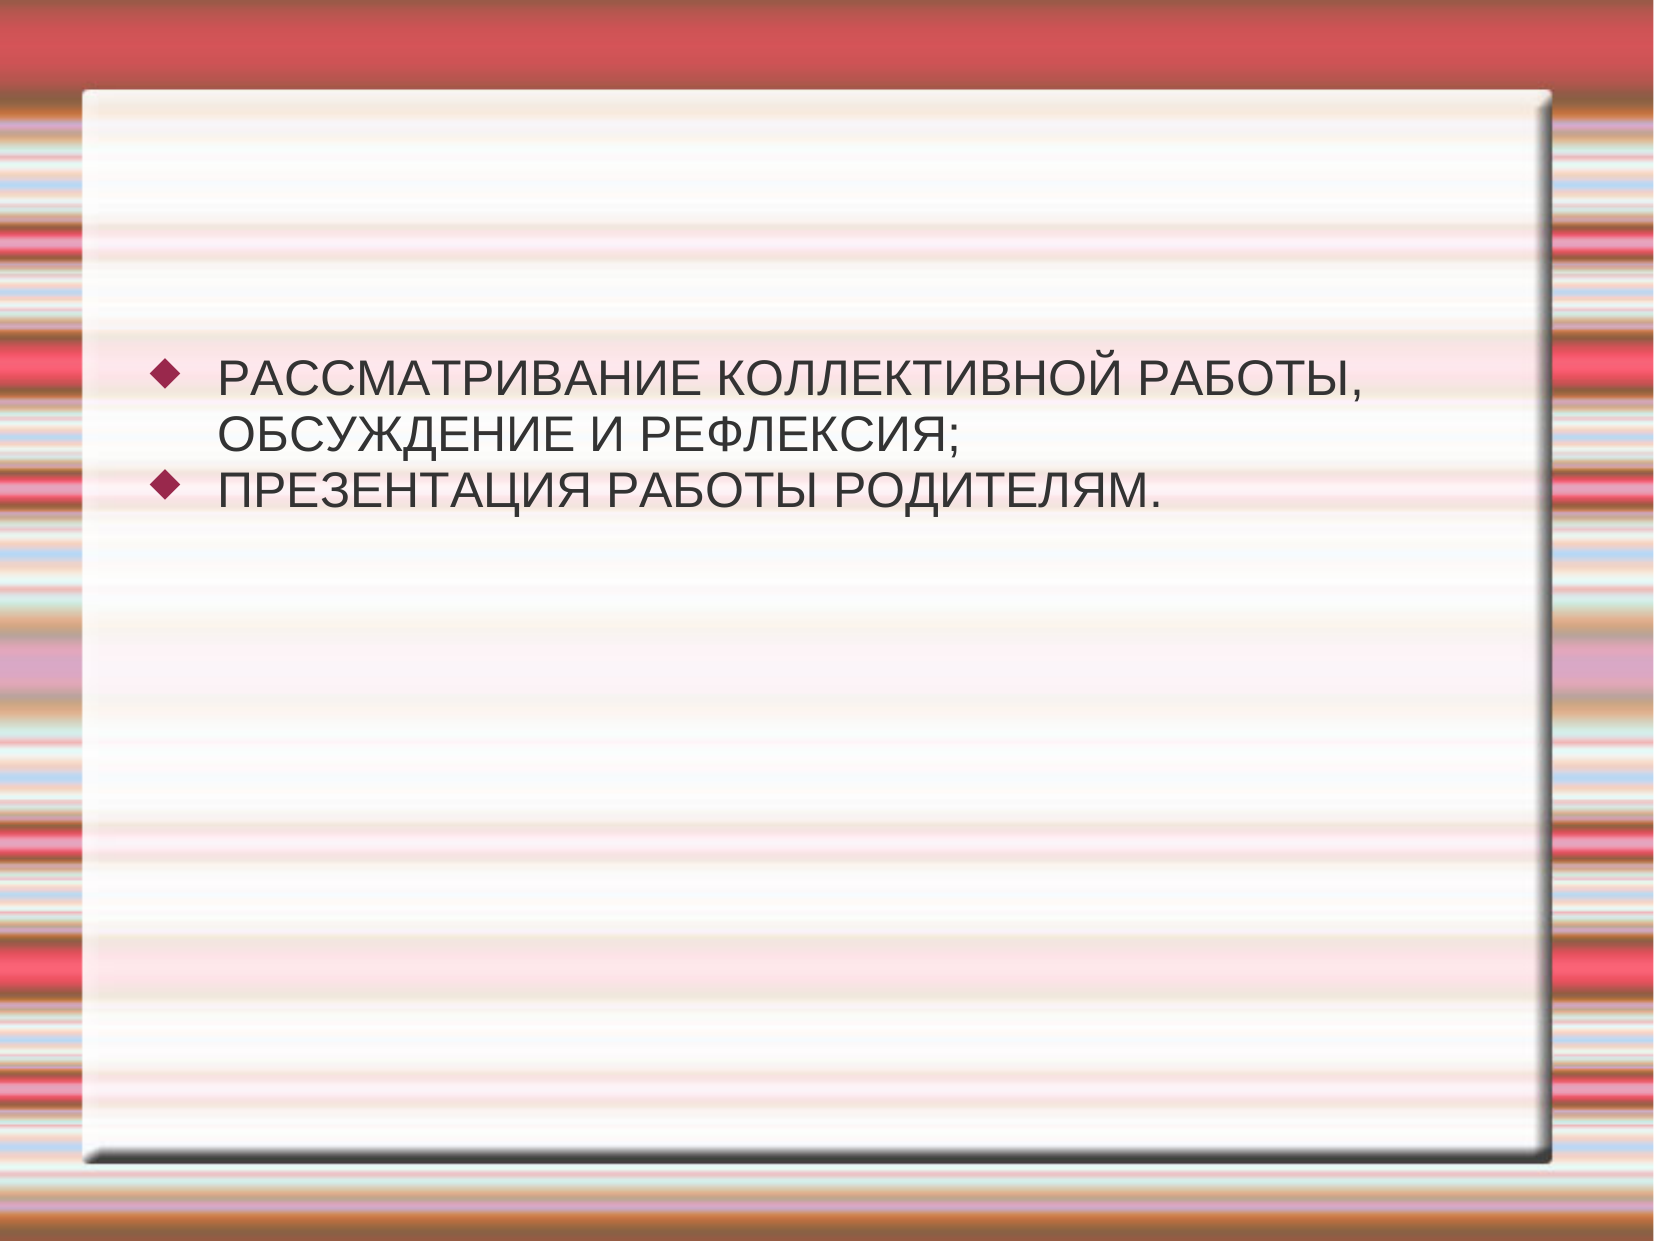

#
РАССМАТРИВАНИЕ КОЛЛЕКТИВНОЙ РАБОТЫ, ОБСУЖДЕНИЕ И РЕФЛЕКСИЯ;
ПРЕЗЕНТАЦИЯ РАБОТЫ РОДИТЕЛЯМ.